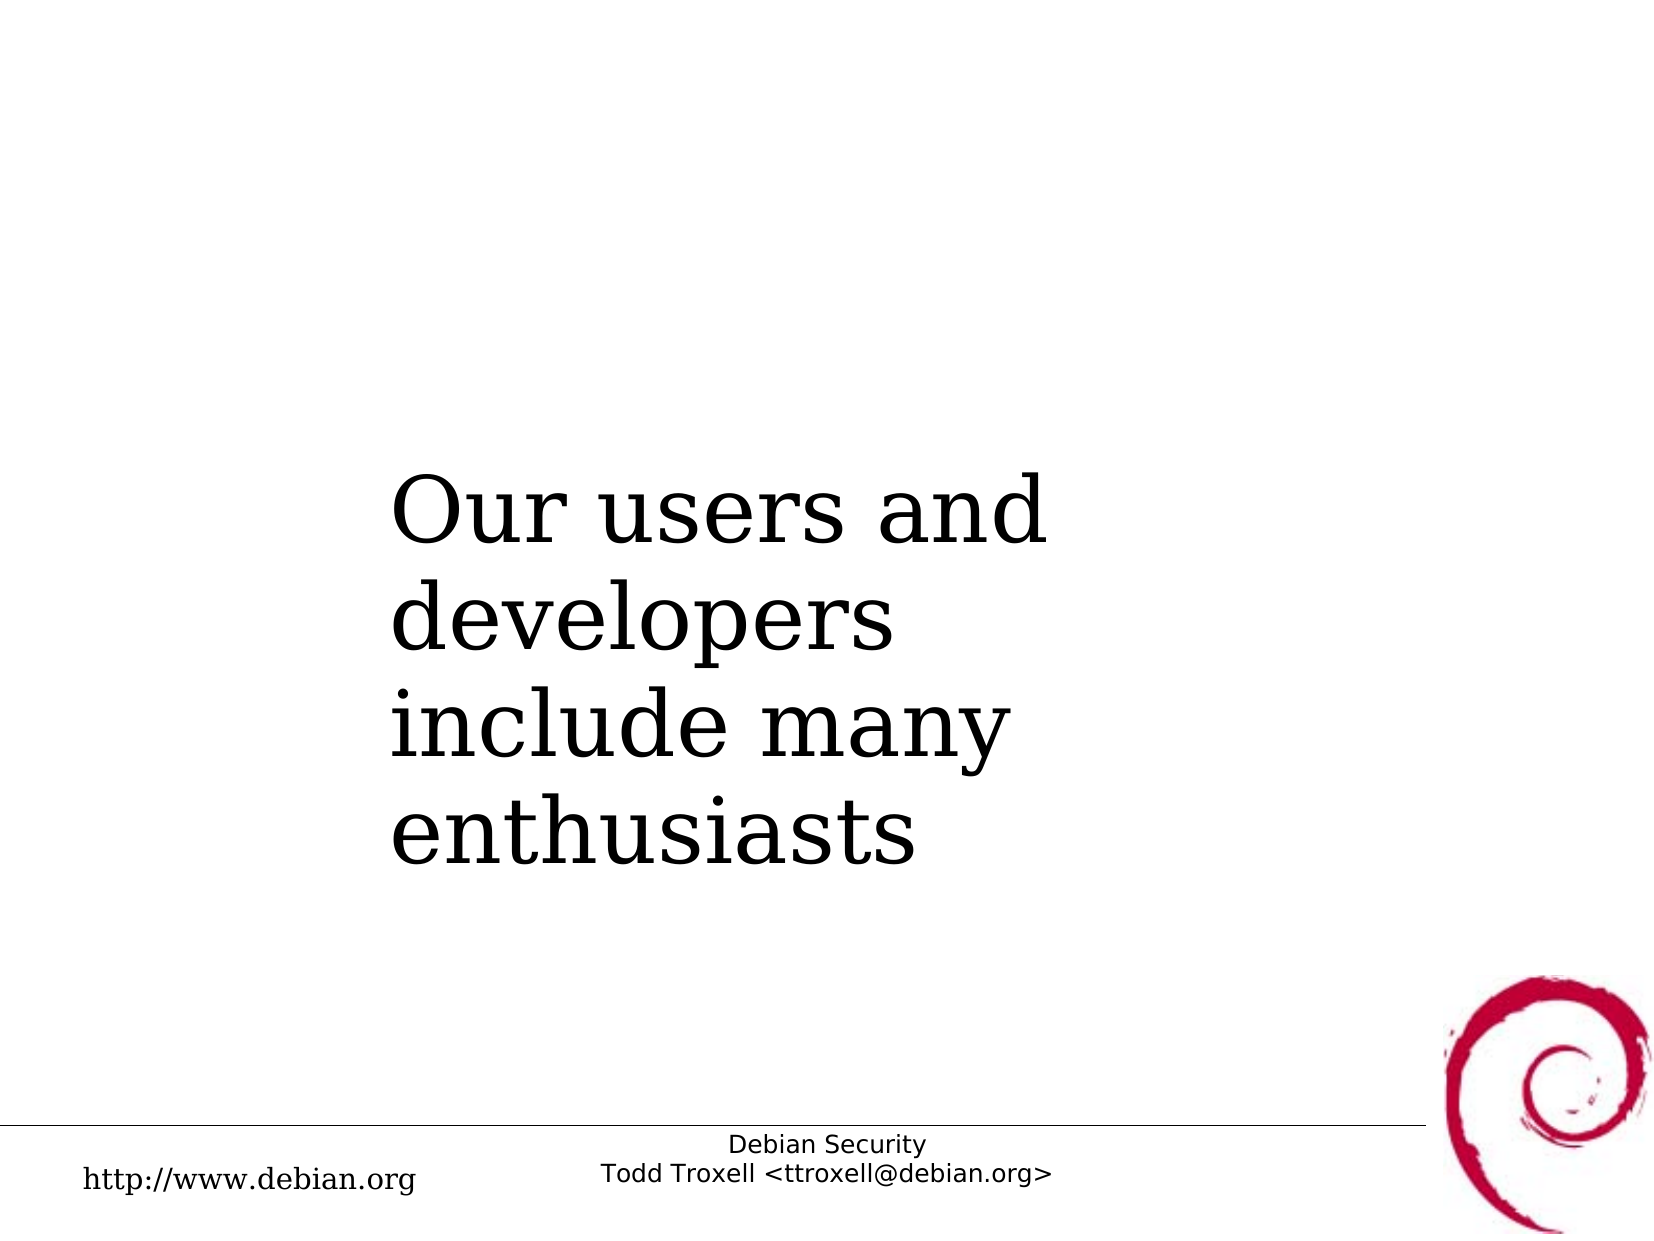

Our users and developers include many enthusiasts